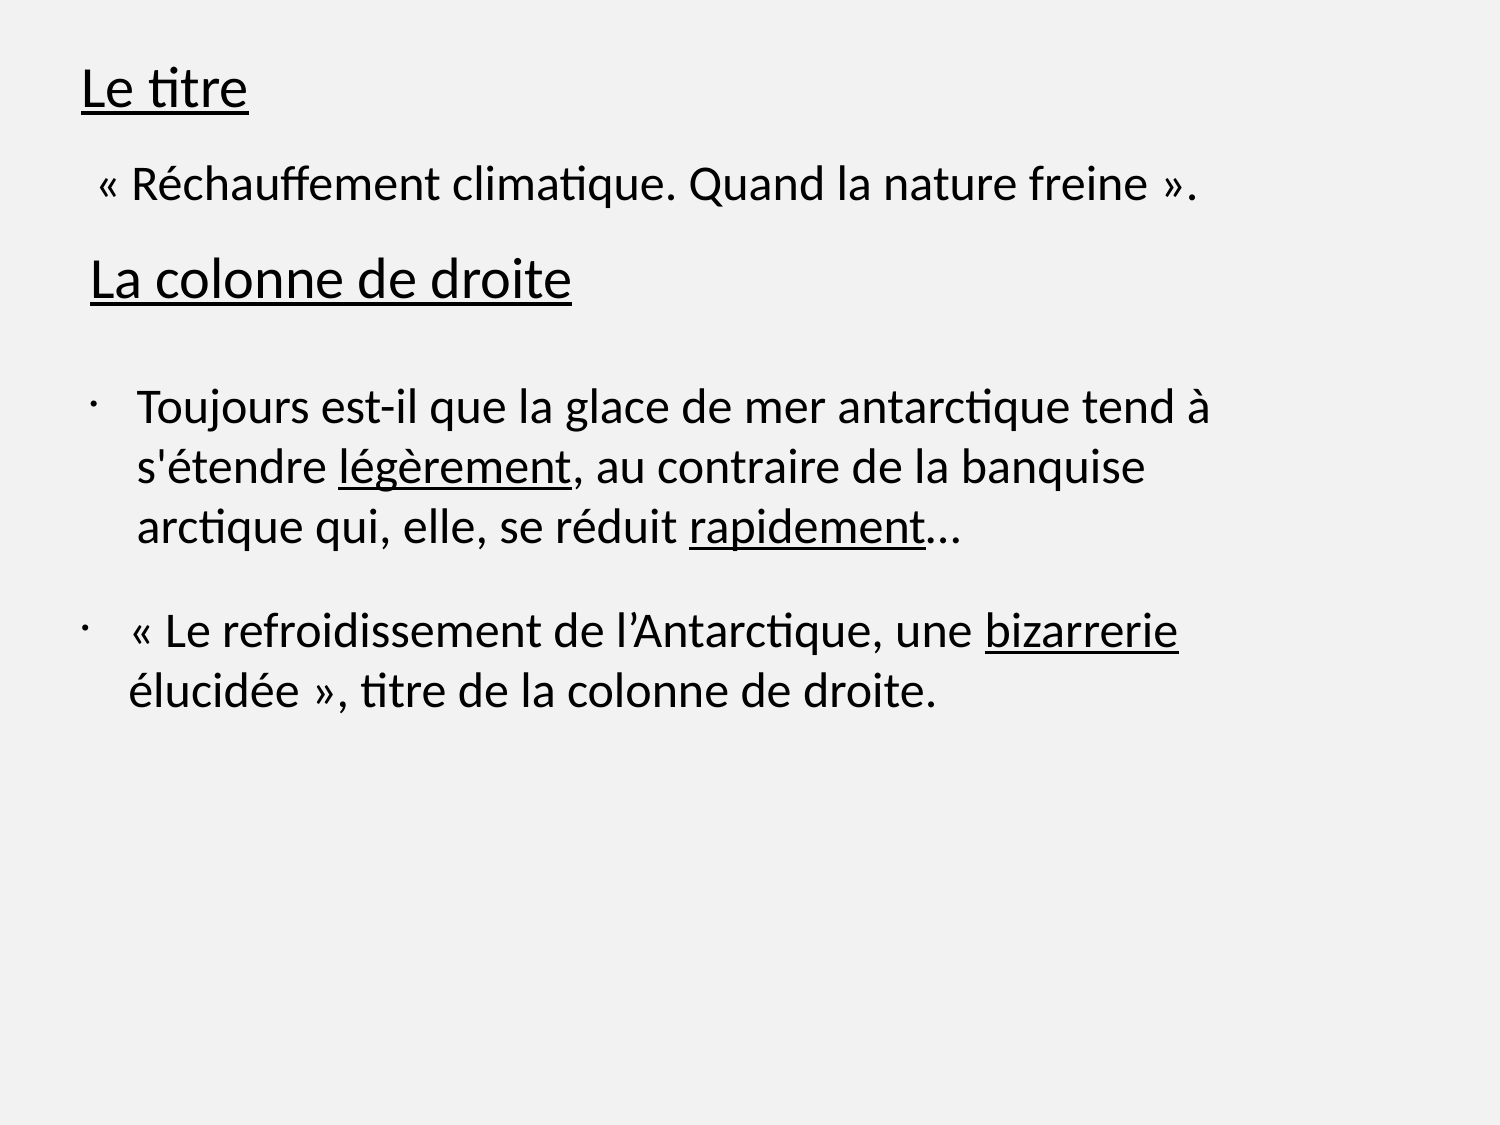

# Le titre
 « Réchauffement climatique. Quand la nature freine ».
La colonne de droite
Toujours est-il que la glace de mer antarctique tend à s'étendre légèrement, au contraire de la banquise arctique qui, elle, se réduit rapidement…
« Le refroidissement de l’Antarctique, une bizarrerie élucidée », titre de la colonne de droite.